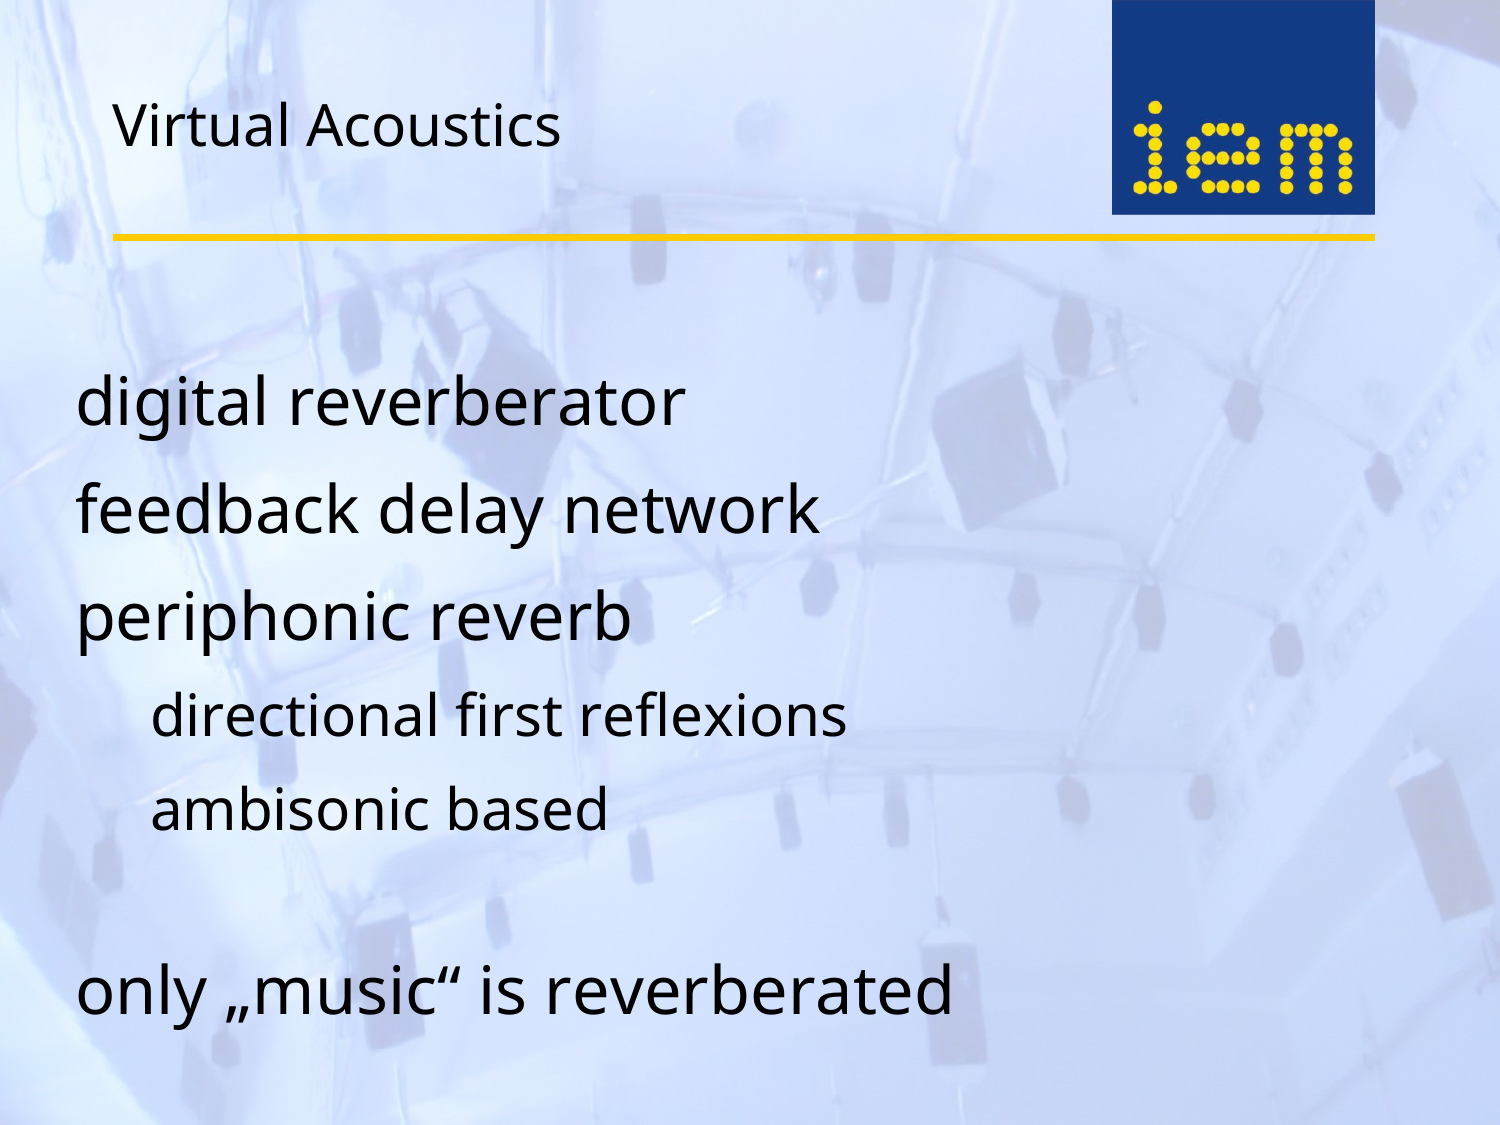

# Virtual Acoustics
digital reverberator
feedback delay network
periphonic reverb
directional first reflexions
ambisonic based
only „music“ is reverberated